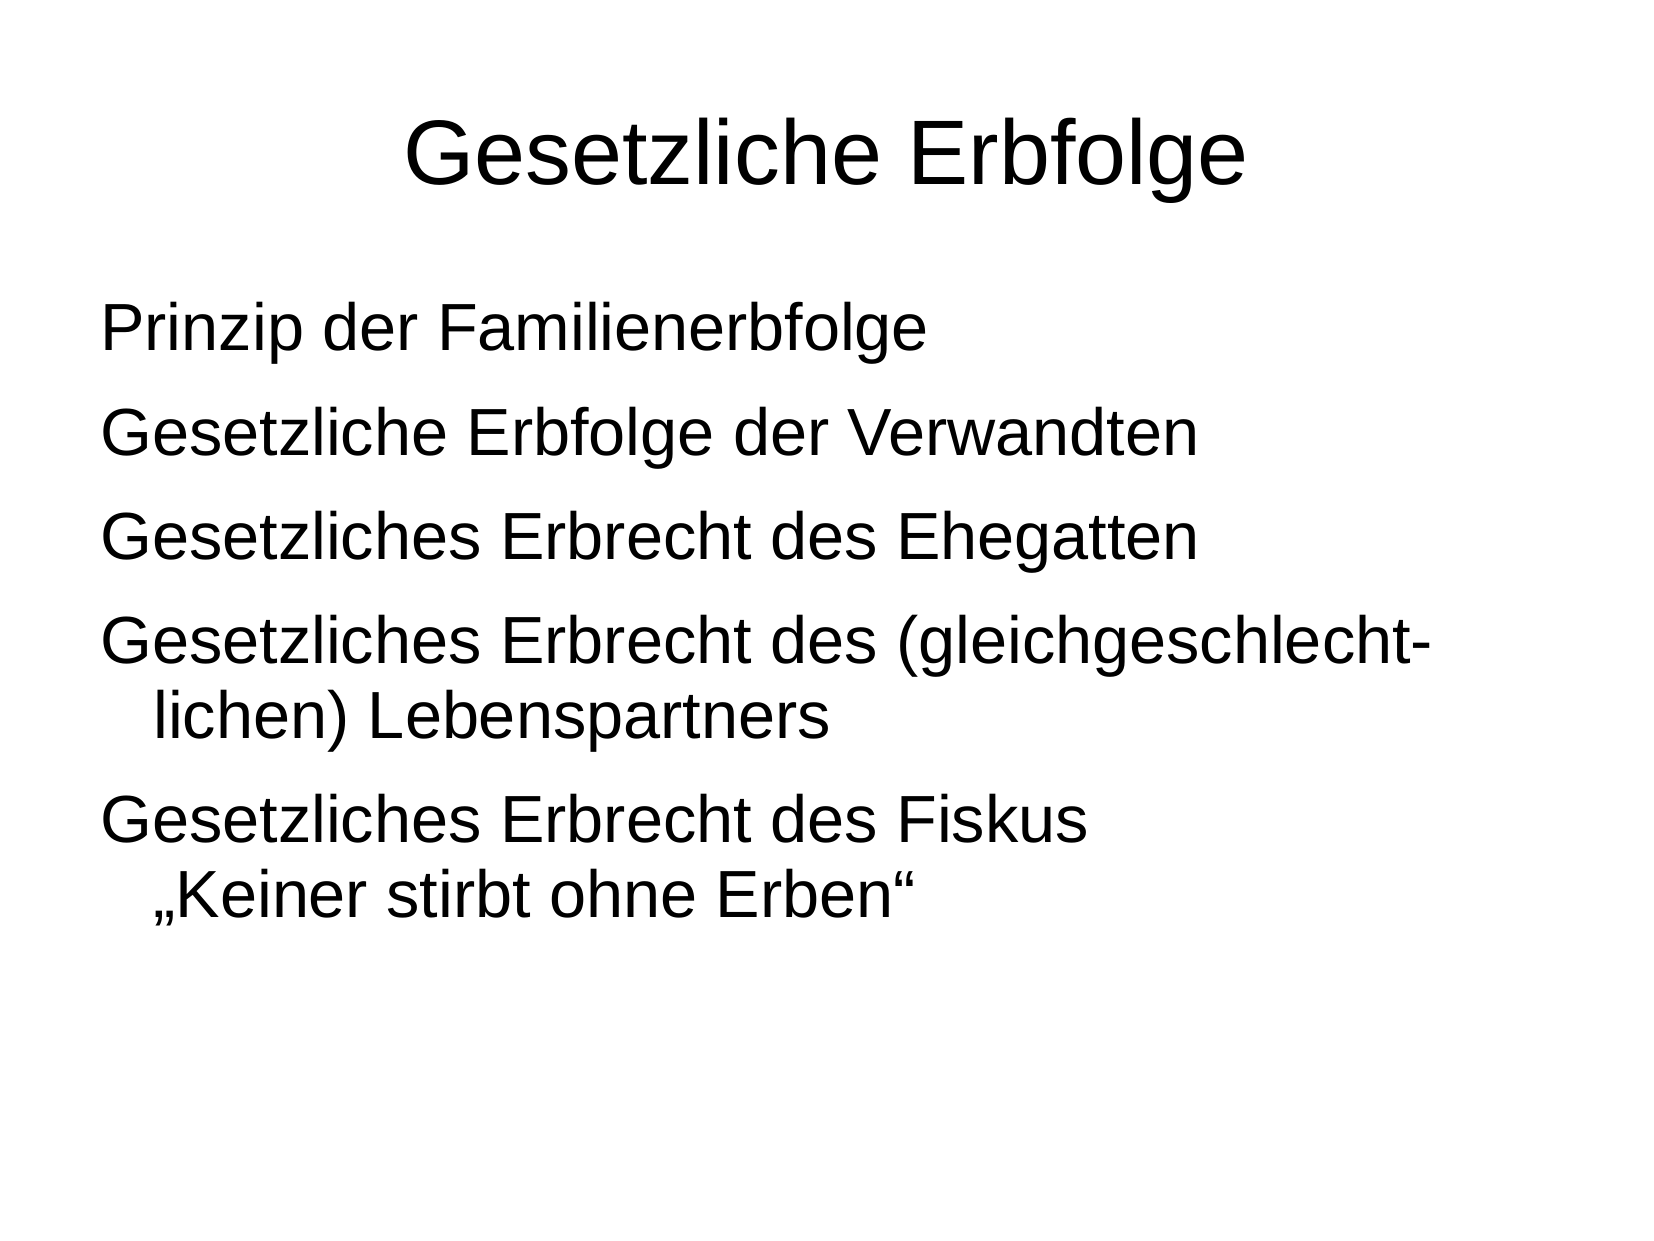

Gesetzliche Erbfolge
# Prinzip der Familienerbfolge
Gesetzliche Erbfolge der Verwandten
Gesetzliches Erbrecht des Ehegatten
Gesetzliches Erbrecht des (gleichgeschlecht-lichen) Lebenspartners
Gesetzliches Erbrecht des Fiskus
„Keiner stirbt ohne Erben“